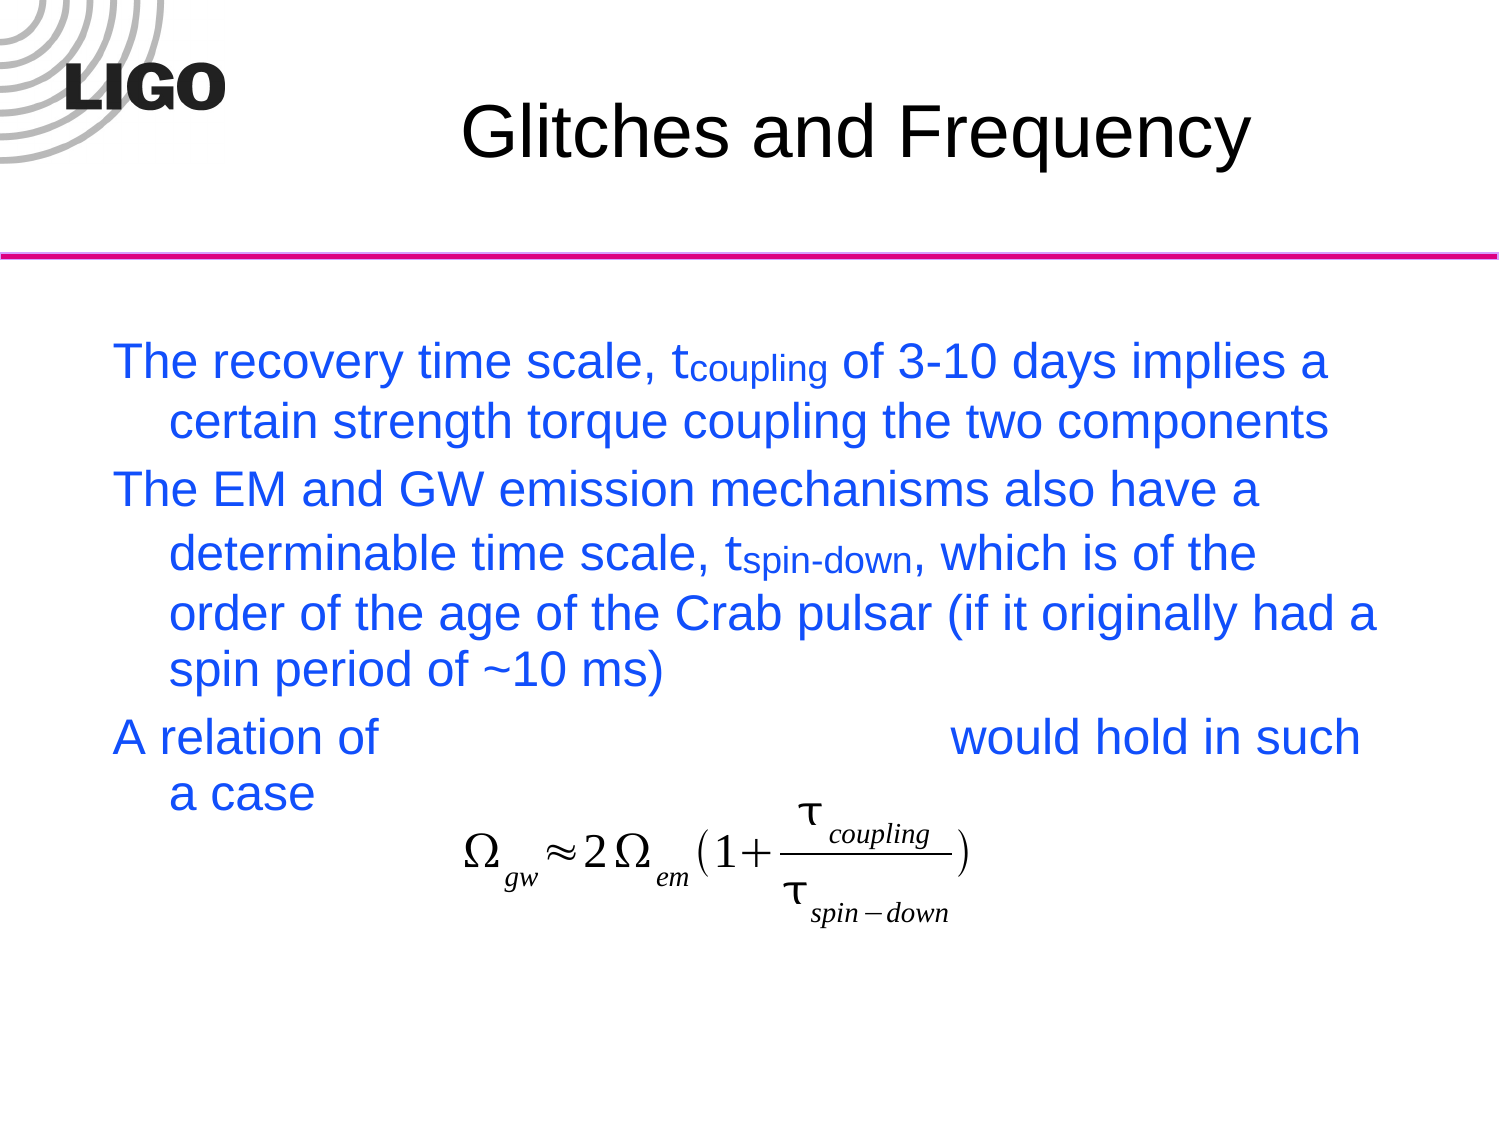

# Glitches and Frequency
The recovery time scale, tcoupling of 3-10 days implies a certain strength torque coupling the two components
The EM and GW emission mechanisms also have a determinable time scale, tspin-down, which is of the order of the age of the Crab pulsar (if it originally had a spin period of ~10 ms)
A relation of would hold in such a case